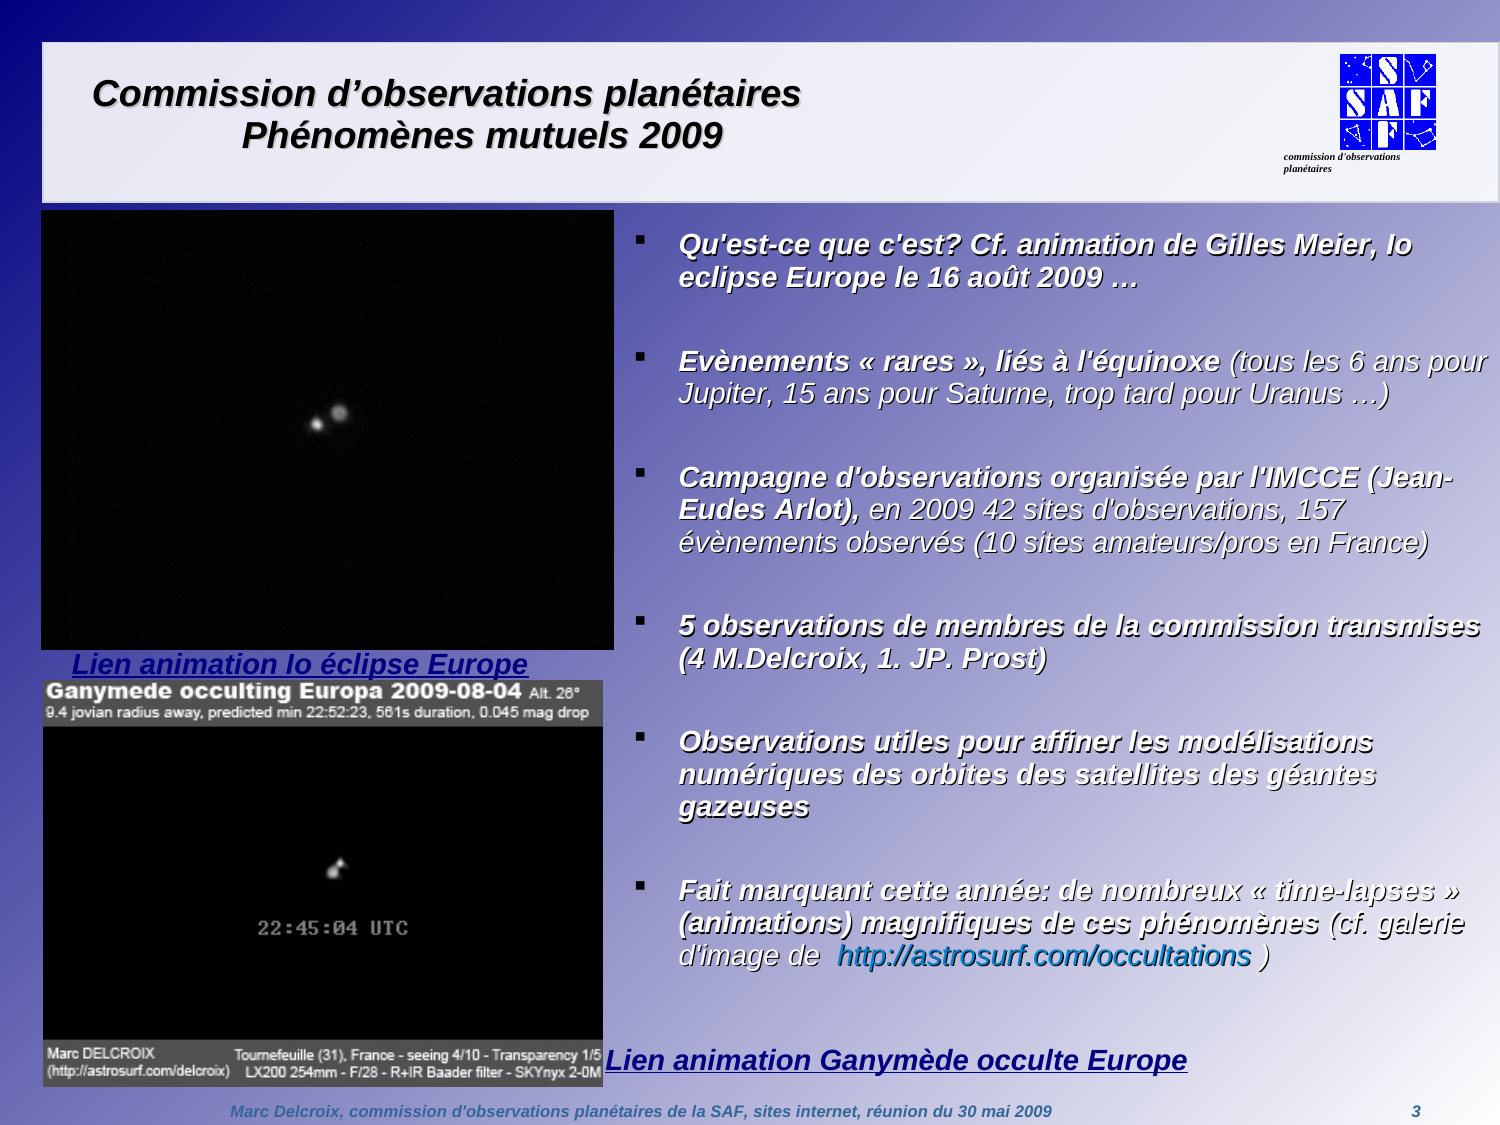

Commission d’observations planétaires
	Phénomènes mutuels 2009
Qu'est-ce que c'est? Cf. animation de Gilles Meier, Io eclipse Europe le 16 août 2009 …
Evènements « rares », liés à l'équinoxe (tous les 6 ans pour Jupiter, 15 ans pour Saturne, trop tard pour Uranus …)
Campagne d'observations organisée par l'IMCCE (Jean-Eudes Arlot), en 2009 42 sites d'observations, 157 évènements observés (10 sites amateurs/pros en France)
5 observations de membres de la commission transmises
(4 M.Delcroix, 1. JP. Prost)
Observations utiles pour affiner les modélisations numériques des orbites des satellites des géantes gazeuses
Fait marquant cette année: de nombreux « time-lapses » (animations) magnifiques de ces phénomènes (cf. galerie d'image de http://astrosurf.com/occultations )
Lien animation Io éclipse Europe
Lien animation Ganymède occulte Europe
Marc Delcroix, commission des observations planétaires de la SAF, administratif, réunion du 29 mai 2010
3